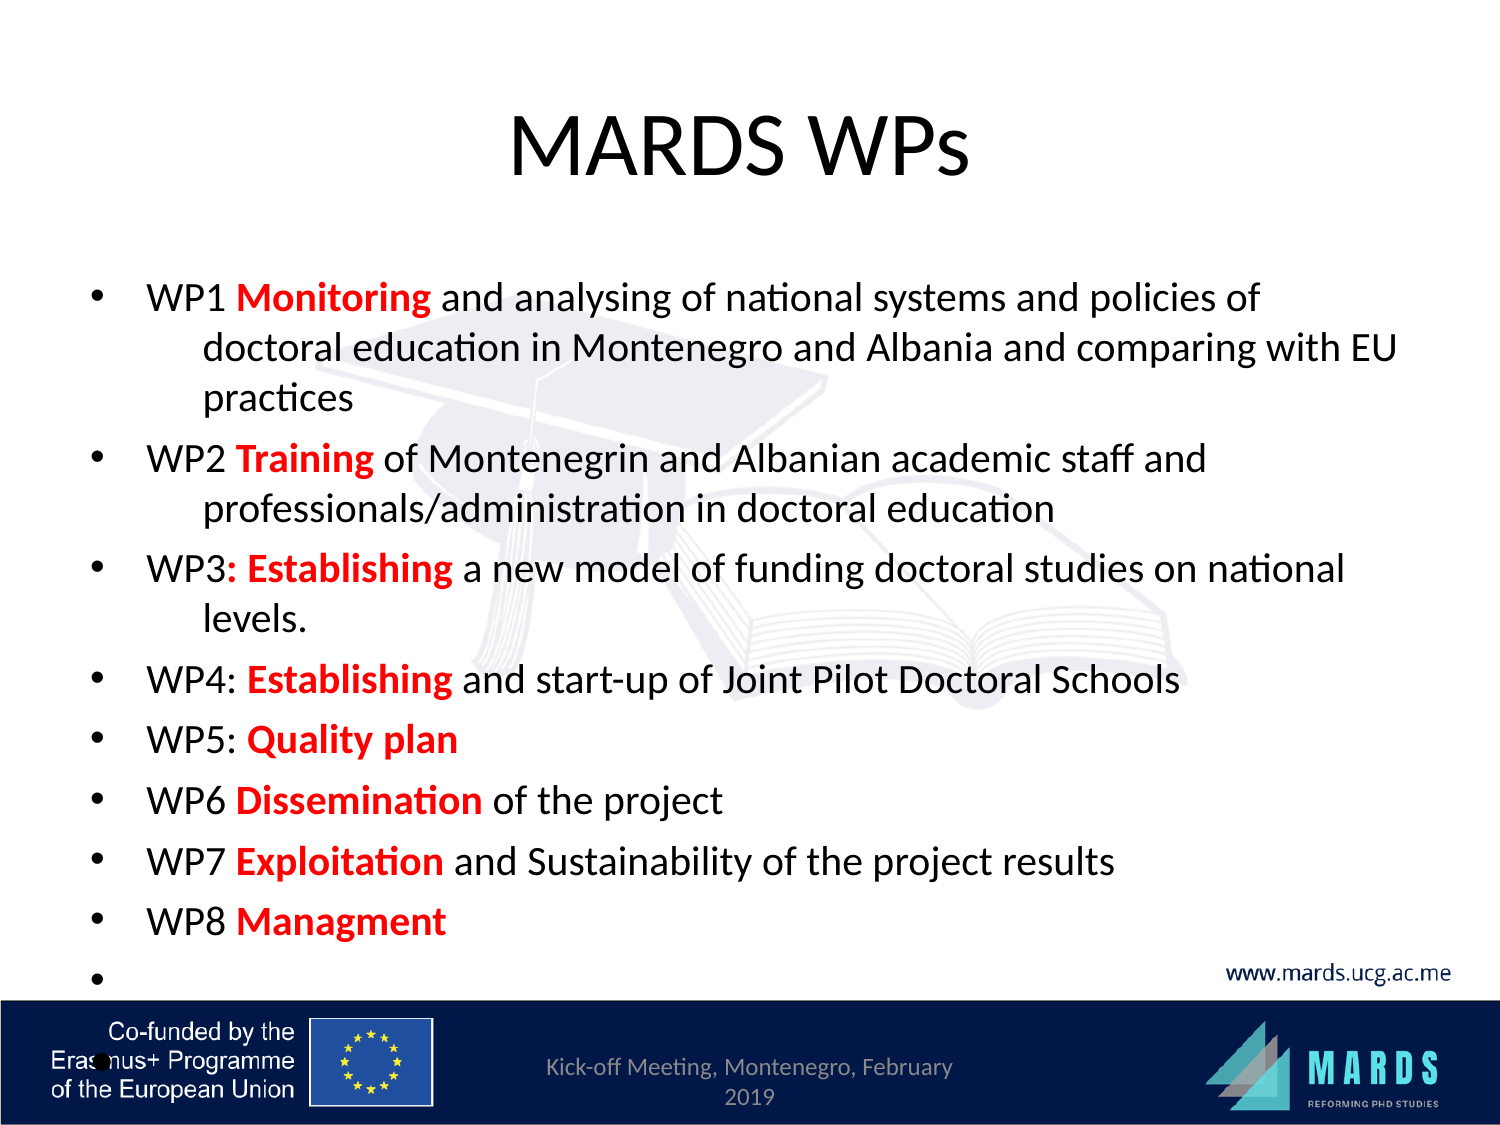

# MARDS WPs
WP1 Monitoring and analysing of national systems and policies of doctoral education in Montenegro and Albania and comparing with EU practices
WP2 Training of Montenegrin and Albanian academic staff and professionals/administration in doctoral education
WP3: Establishing a new model of funding doctoral studies on national levels.
WP4: Establishing and start-up of Joint Pilot Doctoral Schools
WP5: Quality plan
WP6 Dissemination of the project
WP7 Exploitation and Sustainability of the project results
WP8 Managment
Kick-off Meeting, Montenegro, February 2019